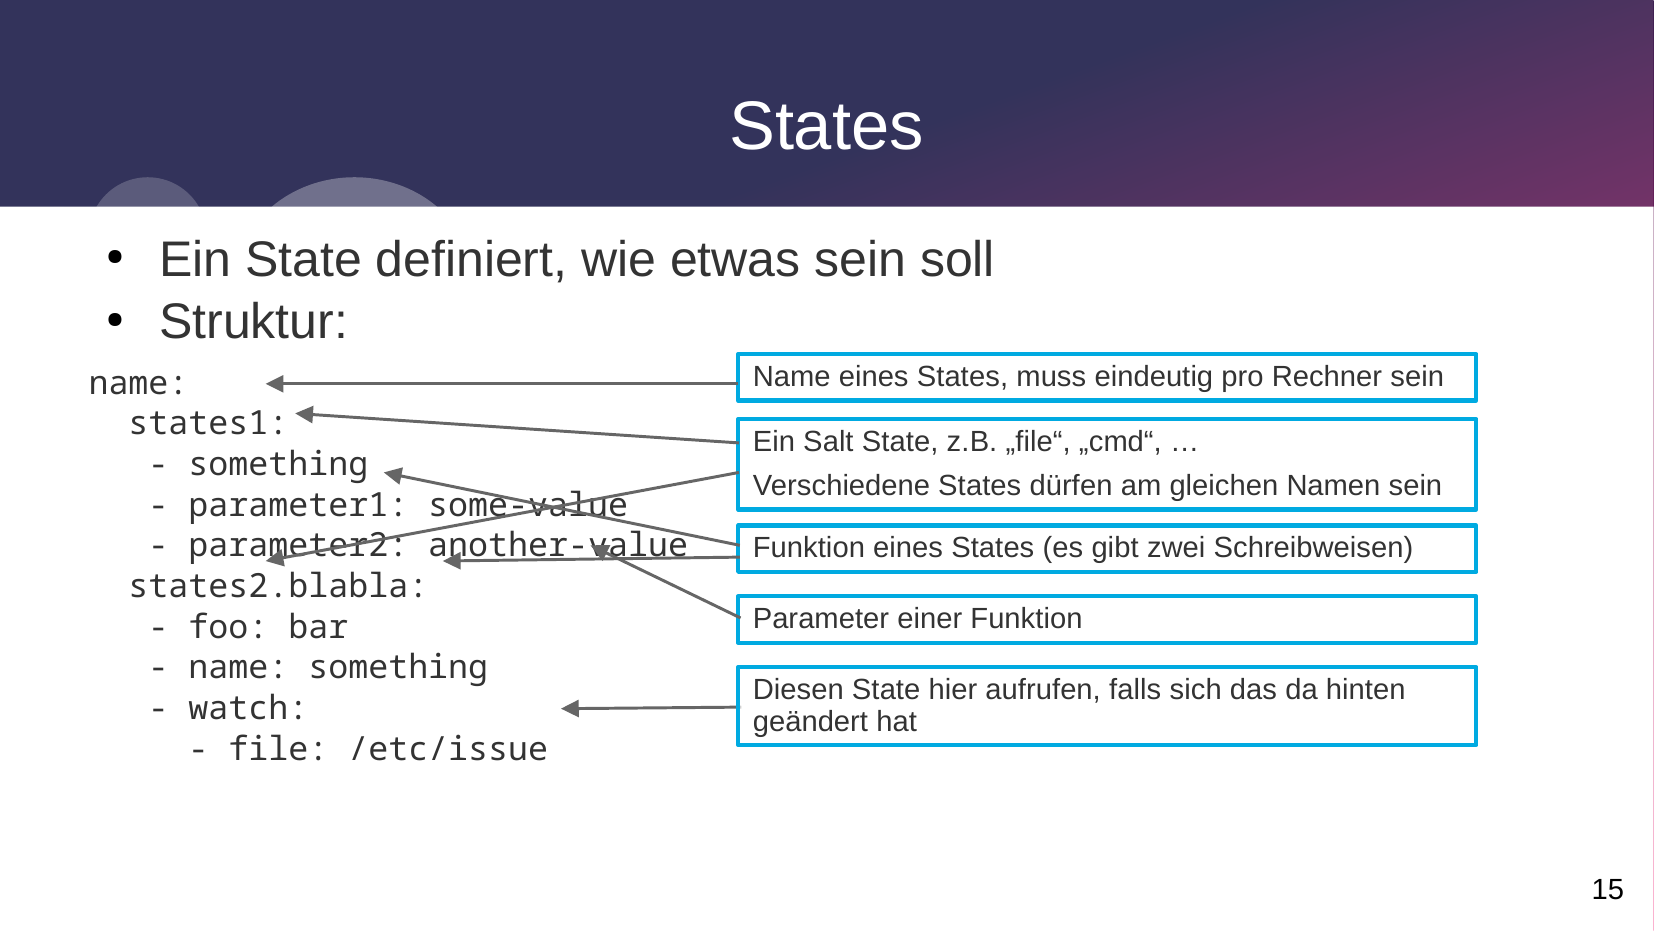

States
# Ein State definiert, wie etwas sein soll
Struktur:
name:
 states1:
 - something
 - parameter1: some-value
 - parameter2: another-value
 states2.blabla:
 - foo: bar
 - name: something
 - watch:
 - file: /etc/issue
Name eines States, muss eindeutig pro Rechner sein
Ein Salt State, z.B. „file“, „cmd“, …
Verschiedene States dürfen am gleichen Namen sein
Funktion eines States (es gibt zwei Schreibweisen)
Parameter einer Funktion
Diesen State hier aufrufen, falls sich das da hinten geändert hat